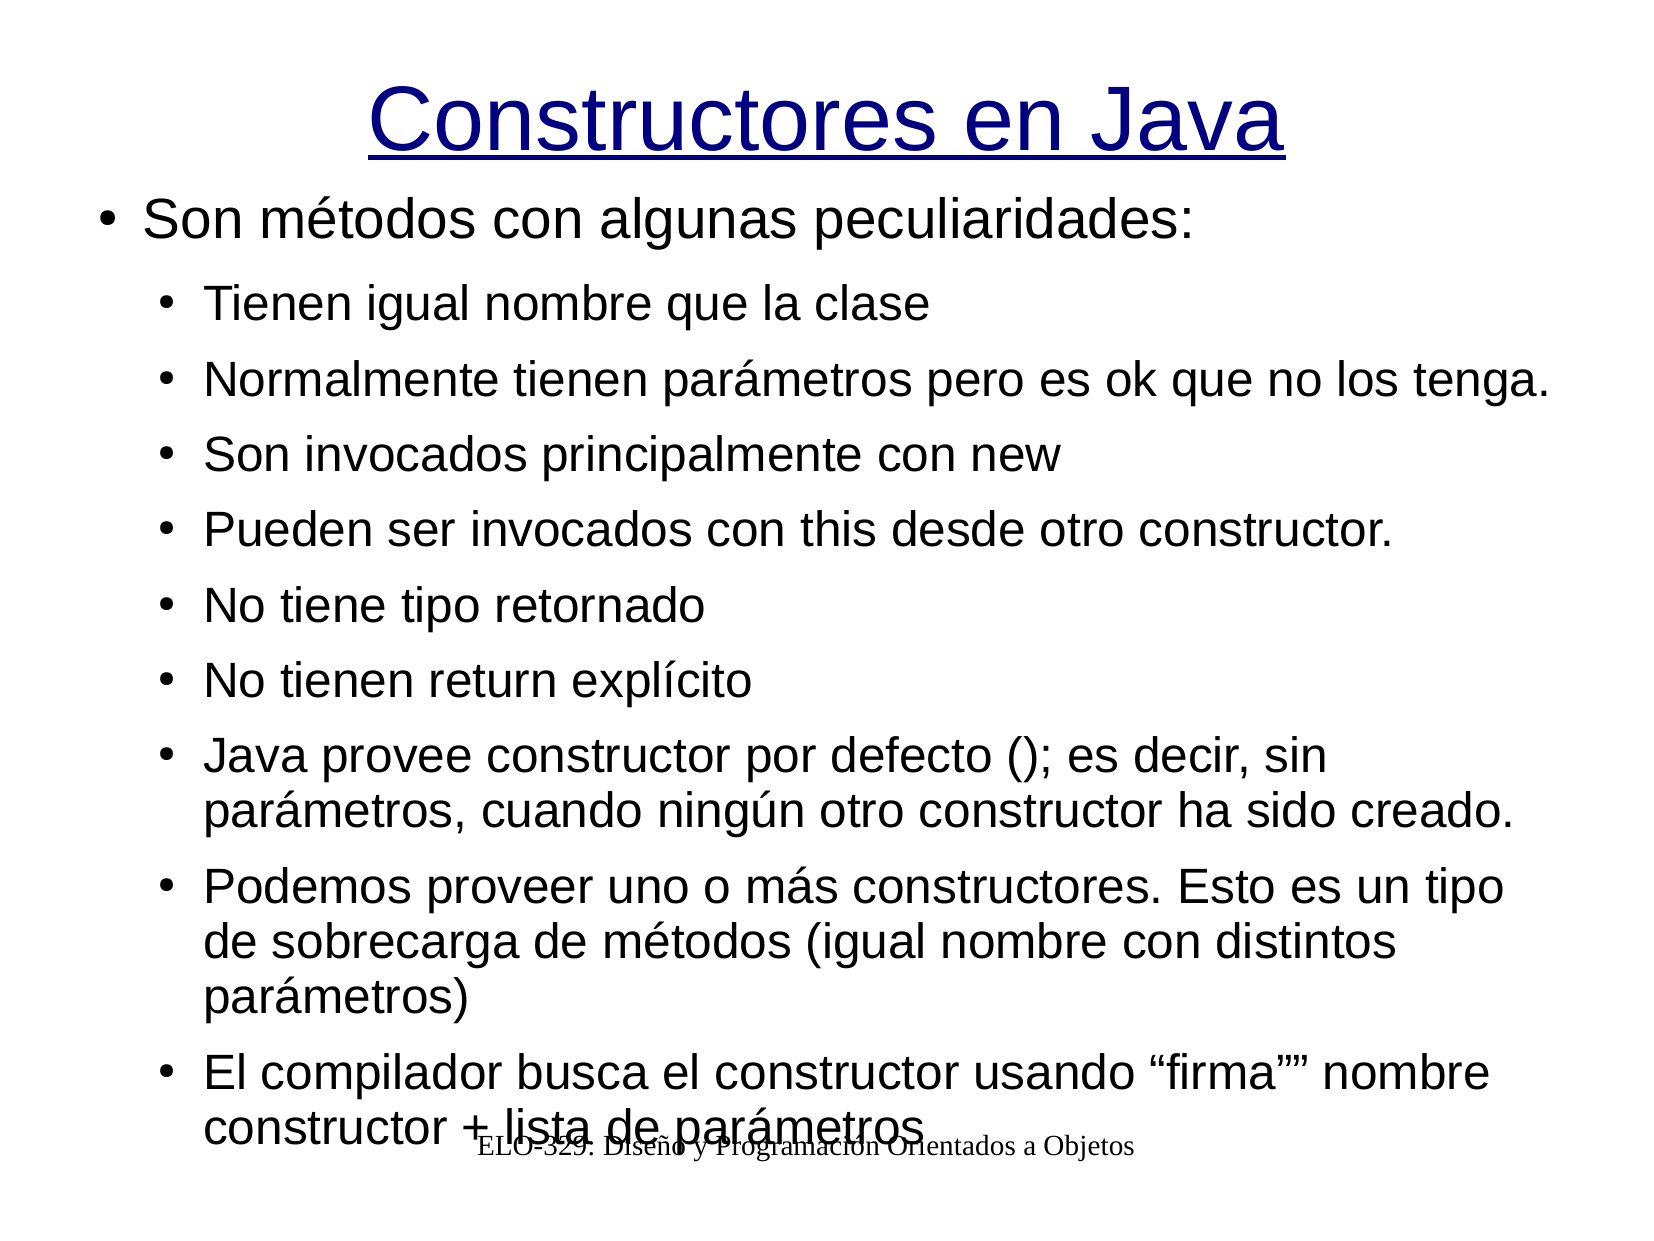

# Constructores en Java
Son métodos con algunas peculiaridades:
Tienen igual nombre que la clase
Normalmente tienen parámetros pero es ok que no los tenga.
Son invocados principalmente con new
Pueden ser invocados con this desde otro constructor.
No tiene tipo retornado
No tienen return explícito
Java provee constructor por defecto (); es decir, sin parámetros, cuando ningún otro constructor ha sido creado.
Podemos proveer uno o más constructores. Esto es un tipo de sobrecarga de métodos (igual nombre con distintos parámetros)
El compilador busca el constructor usando “firma”” nombre constructor + lista de parámetros